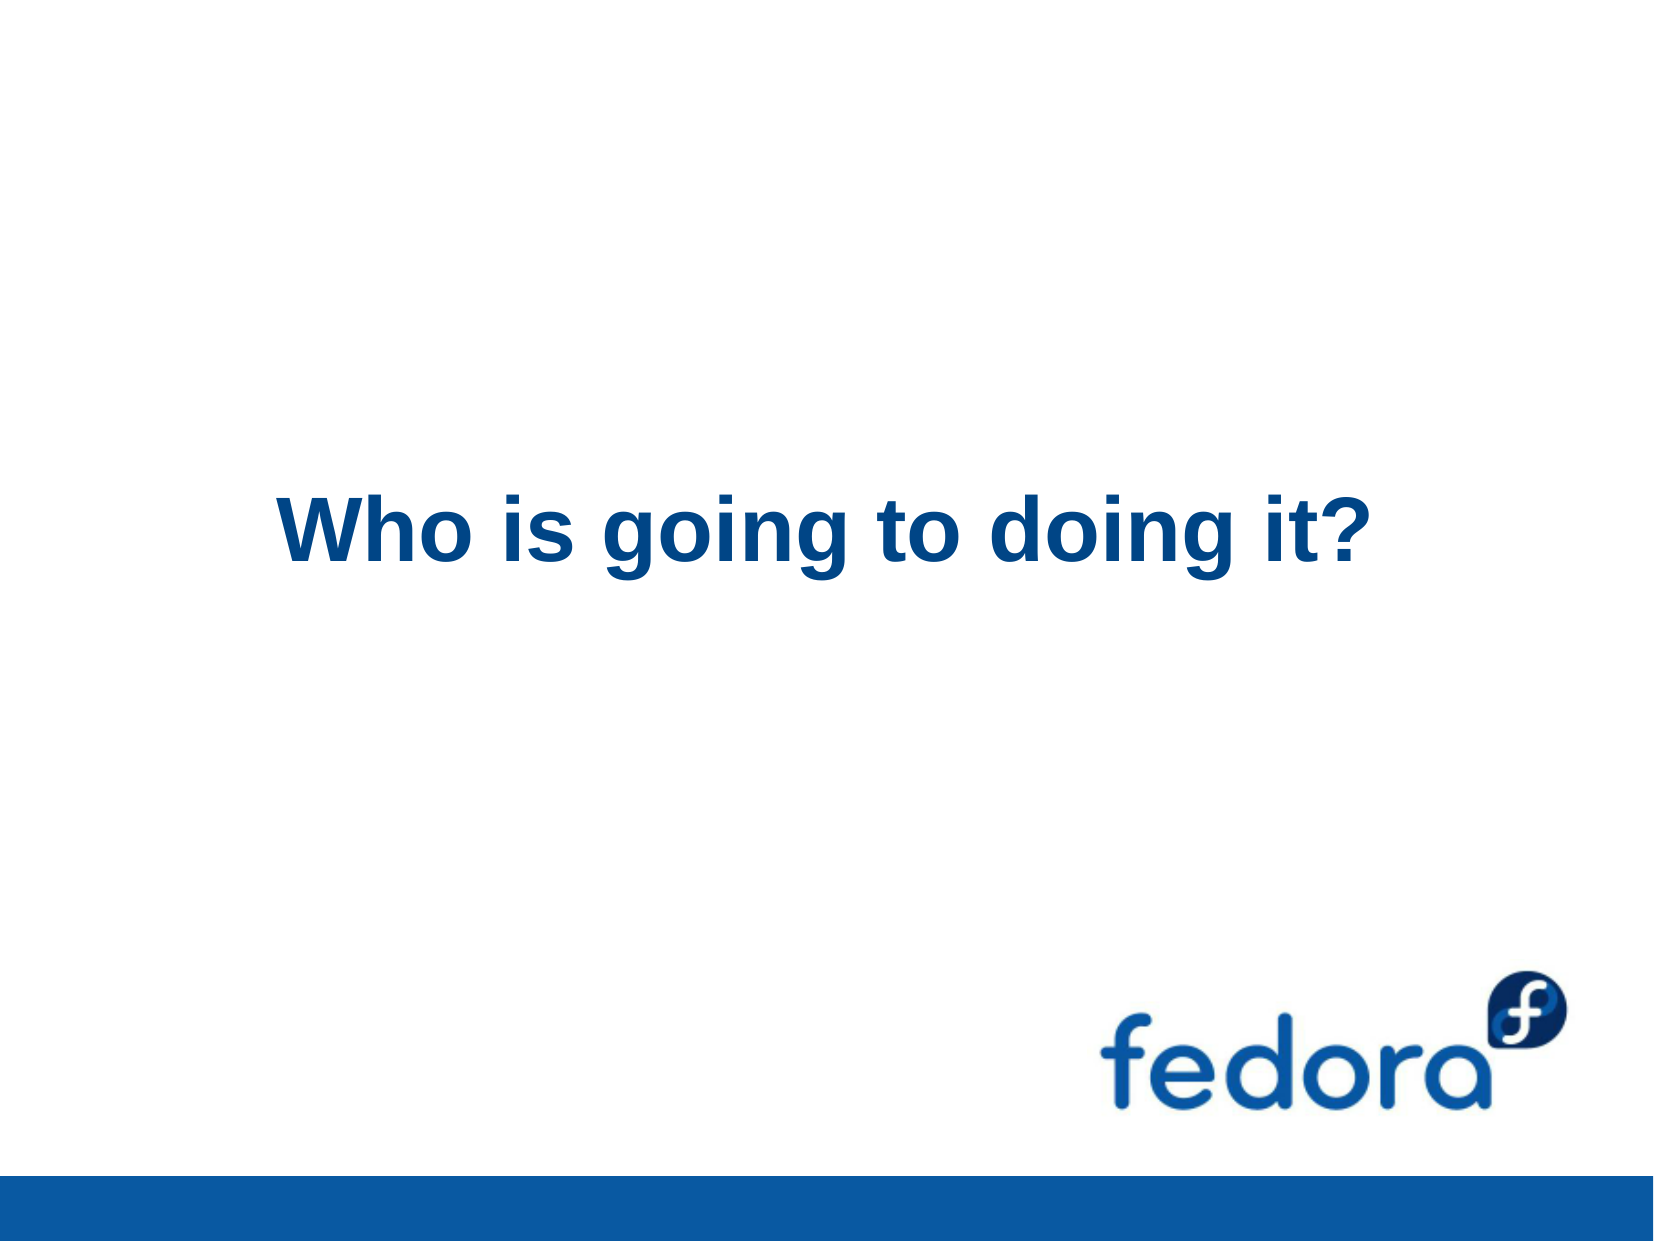

# Who is going to doing it?